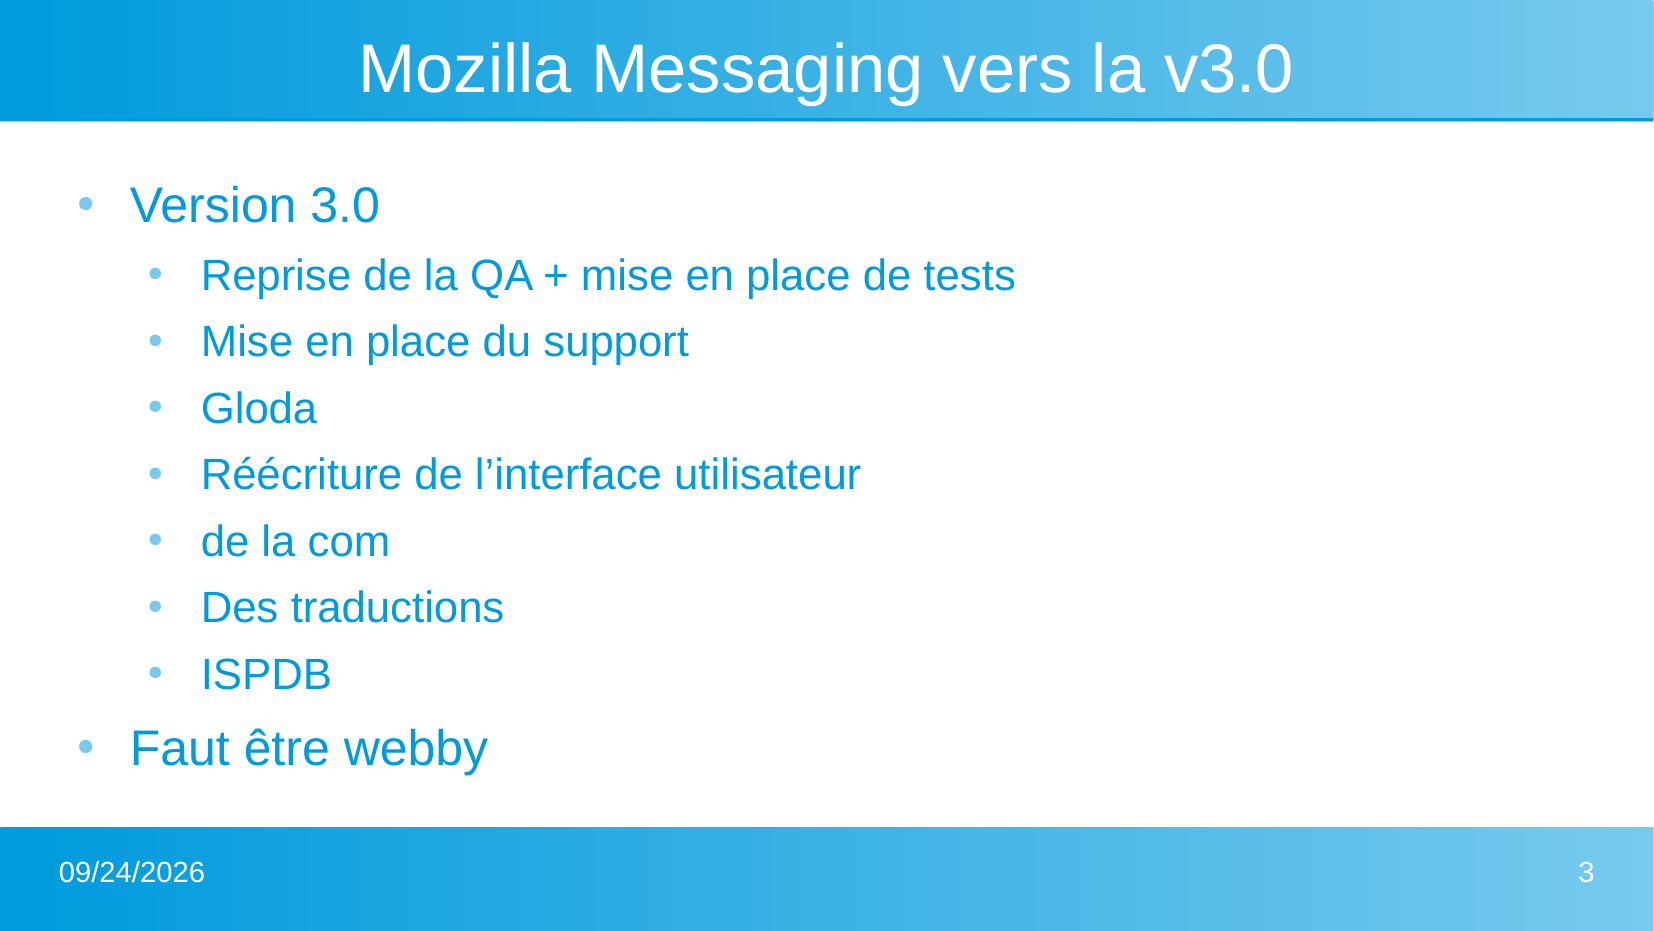

# Mozilla Messaging vers la v3.0
Version 3.0
Reprise de la QA + mise en place de tests
Mise en place du support
Gloda
Réécriture de l’interface utilisateur
de la com
Des traductions
ISPDB
Faut être webby
3